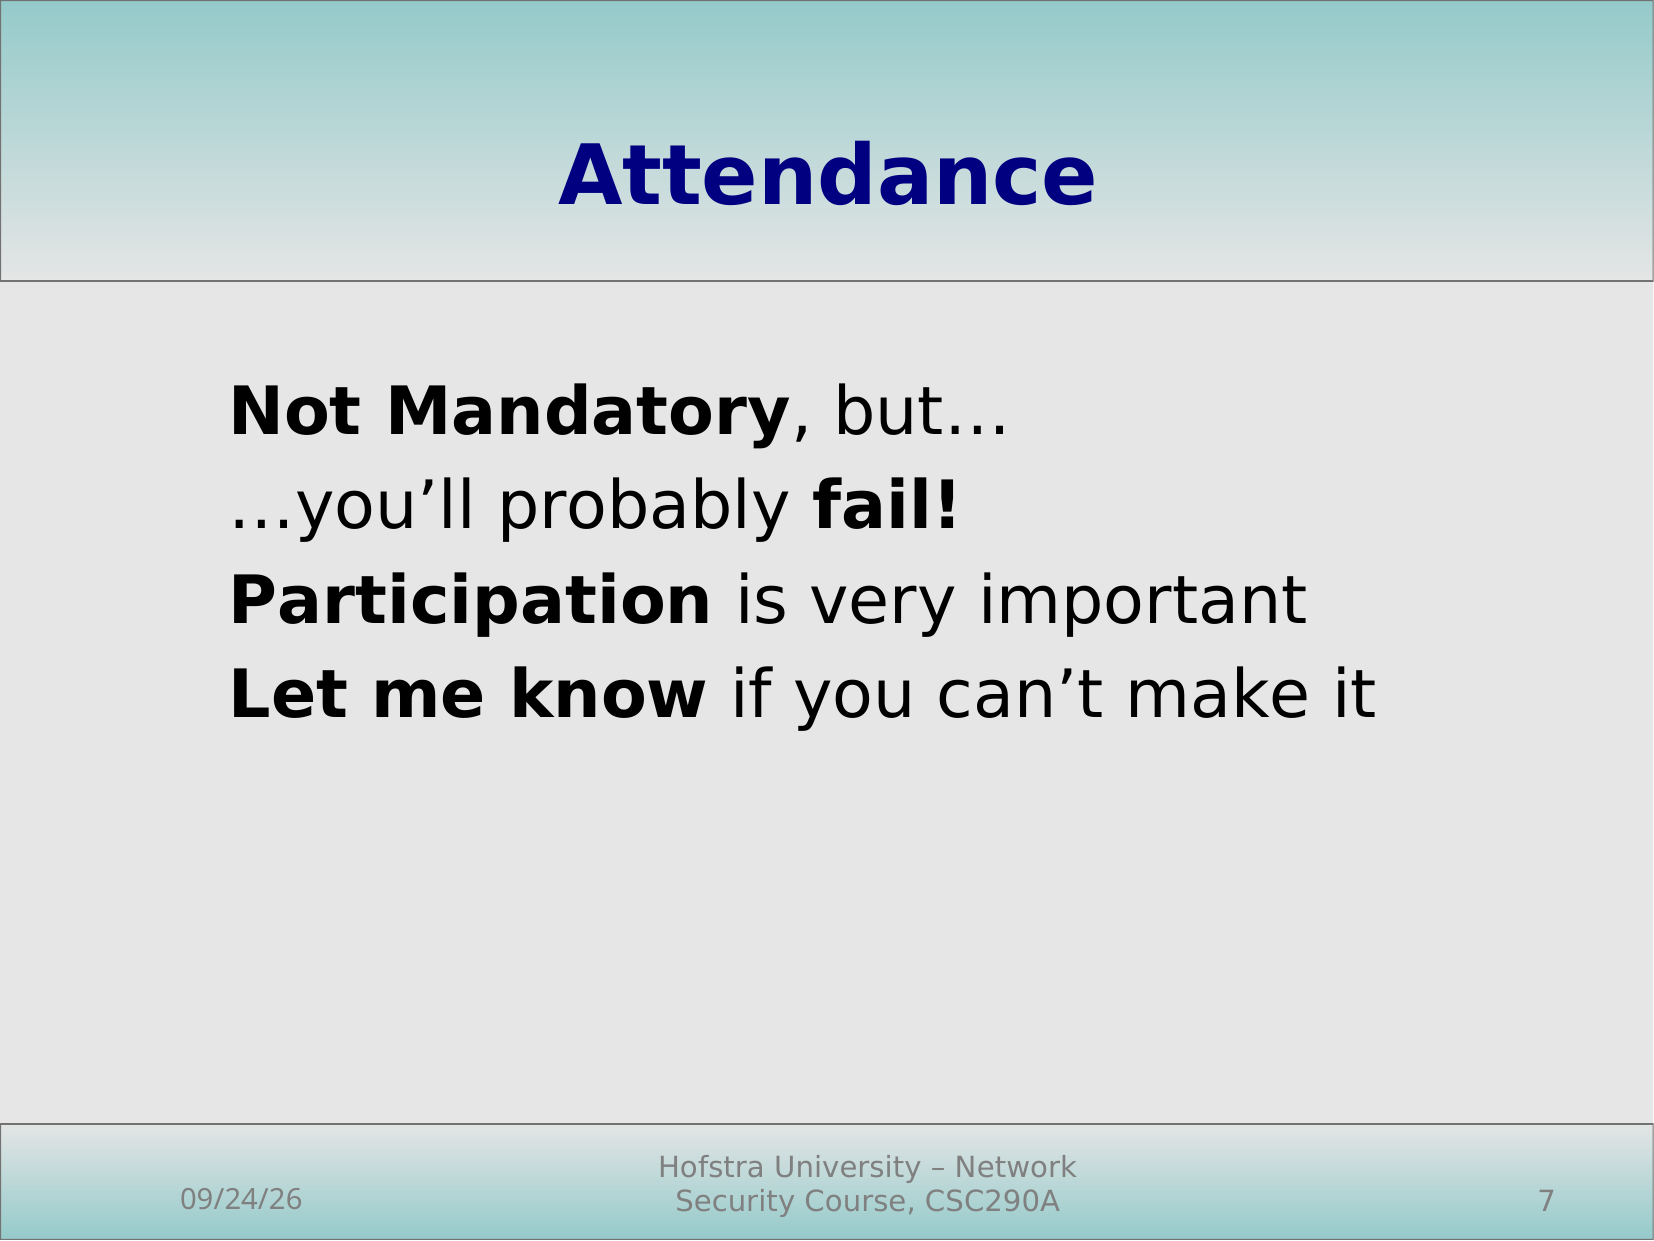

# Attendance
Not Mandatory, but…
…you’ll probably fail!
Participation is very important
Let me know if you can’t make it
7